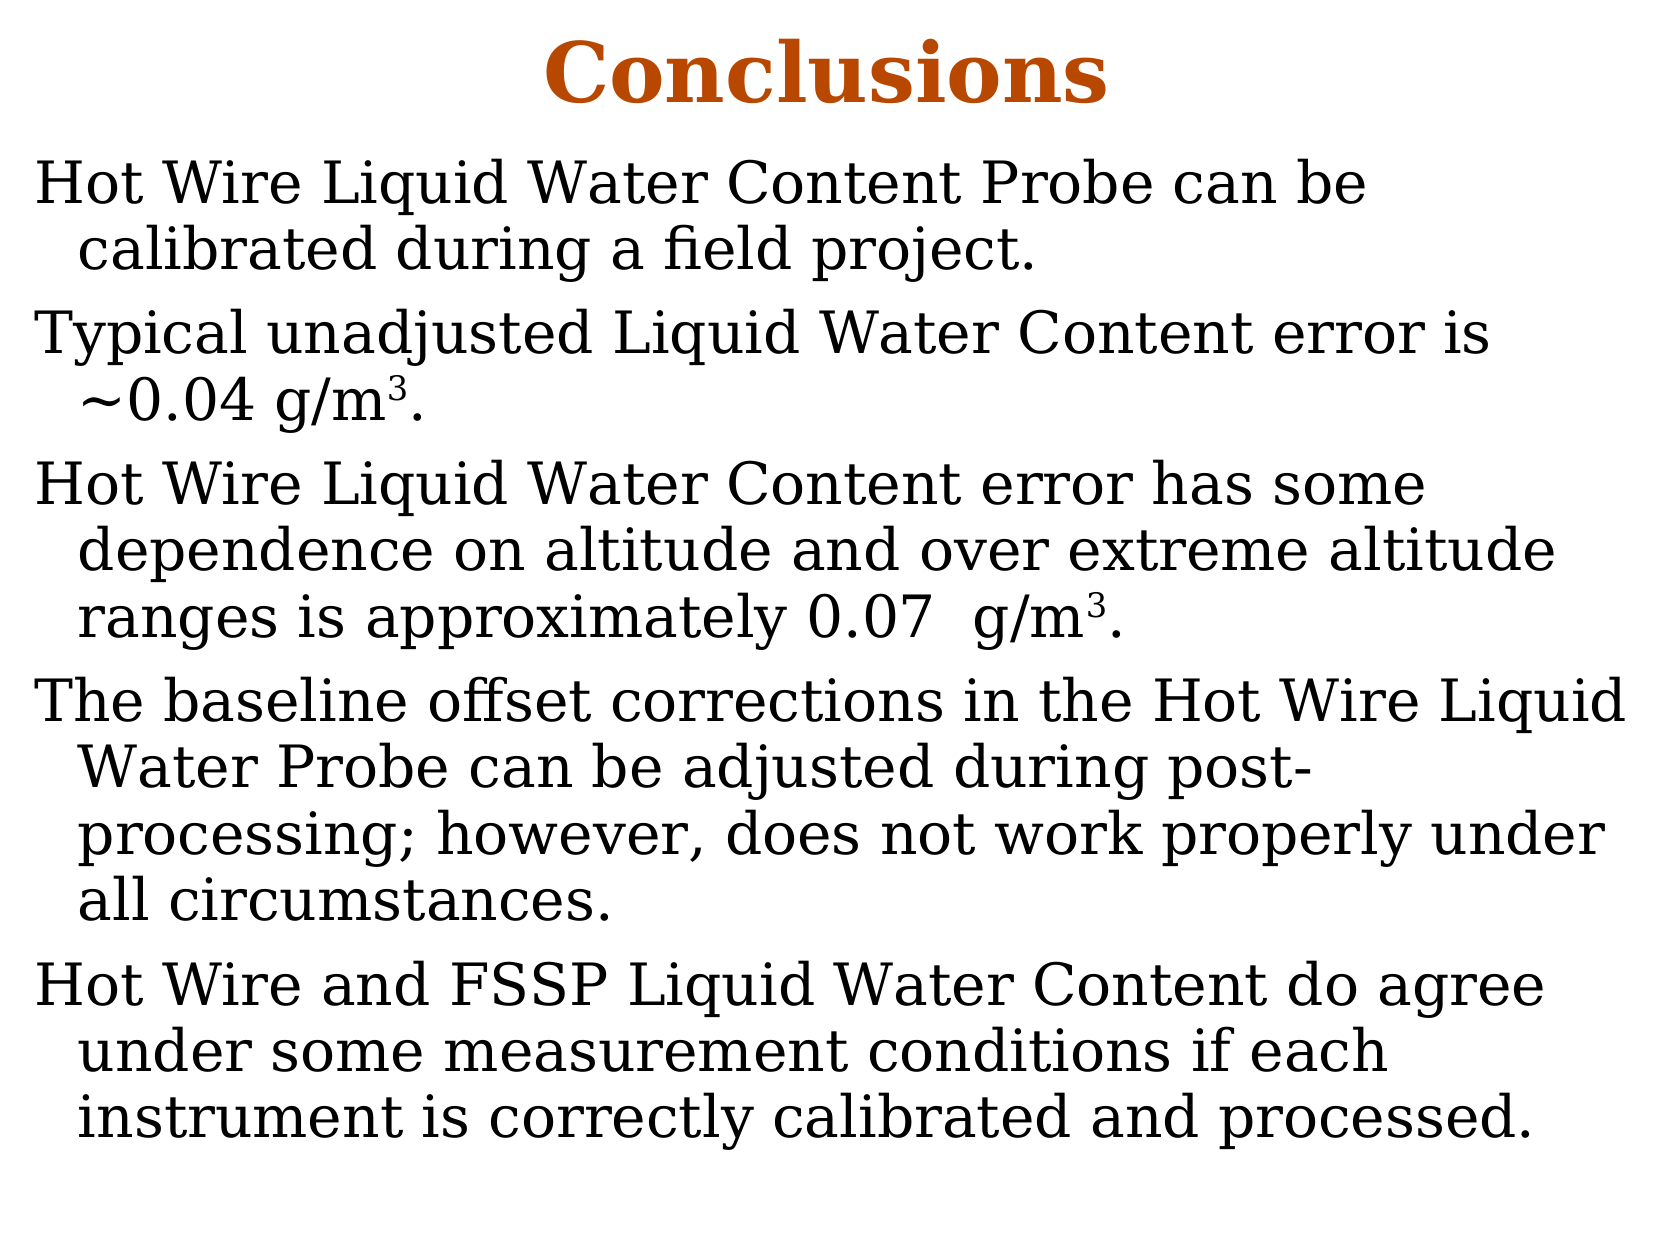

Conclusions
Hot Wire Liquid Water Content Probe can be calibrated during a field project.
Typical unadjusted Liquid Water Content error is ~0.04 g/m3.
Hot Wire Liquid Water Content error has some dependence on altitude and over extreme altitude ranges is approximately 0.07 g/m3.
The baseline offset corrections in the Hot Wire Liquid Water Probe can be adjusted during post-processing; however, does not work properly under all circumstances.
Hot Wire and FSSP Liquid Water Content do agree under some measurement conditions if each instrument is correctly calibrated and processed.